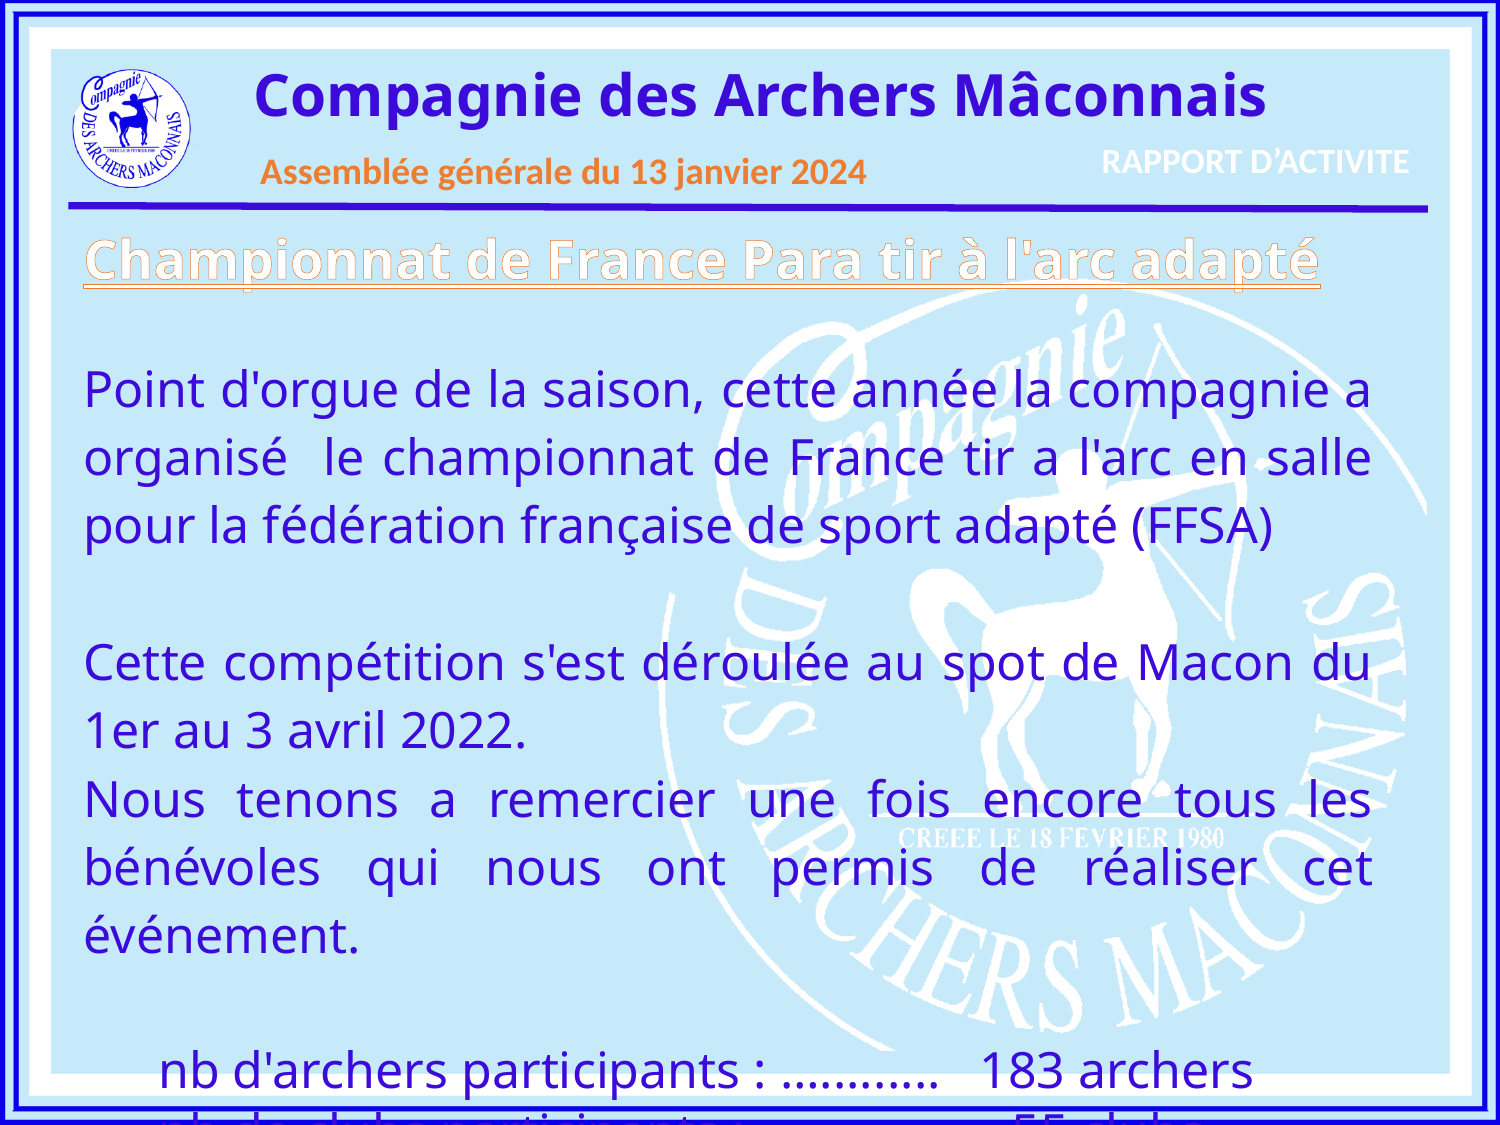

# Compagnie des Archers Mâconnais
RAPPORT D’ACTIVITE
 Assemblée générale du 13 janvier 2024
Championnat de France Para tir à l'arc adapté
Point d'orgue de la saison, cette année la compagnie a organisé le championnat de France tir a l'arc en salle pour la fédération française de sport adapté (FFSA)
Cette compétition s'est déroulée au spot de Macon du 1er au 3 avril 2022.
Nous tenons a remercier une fois encore tous les bénévoles qui nous ont permis de réaliser cet événement.
	nb d'archers participants : …......... 183 archers
	nb de clubs participants : …........... 55 clubs